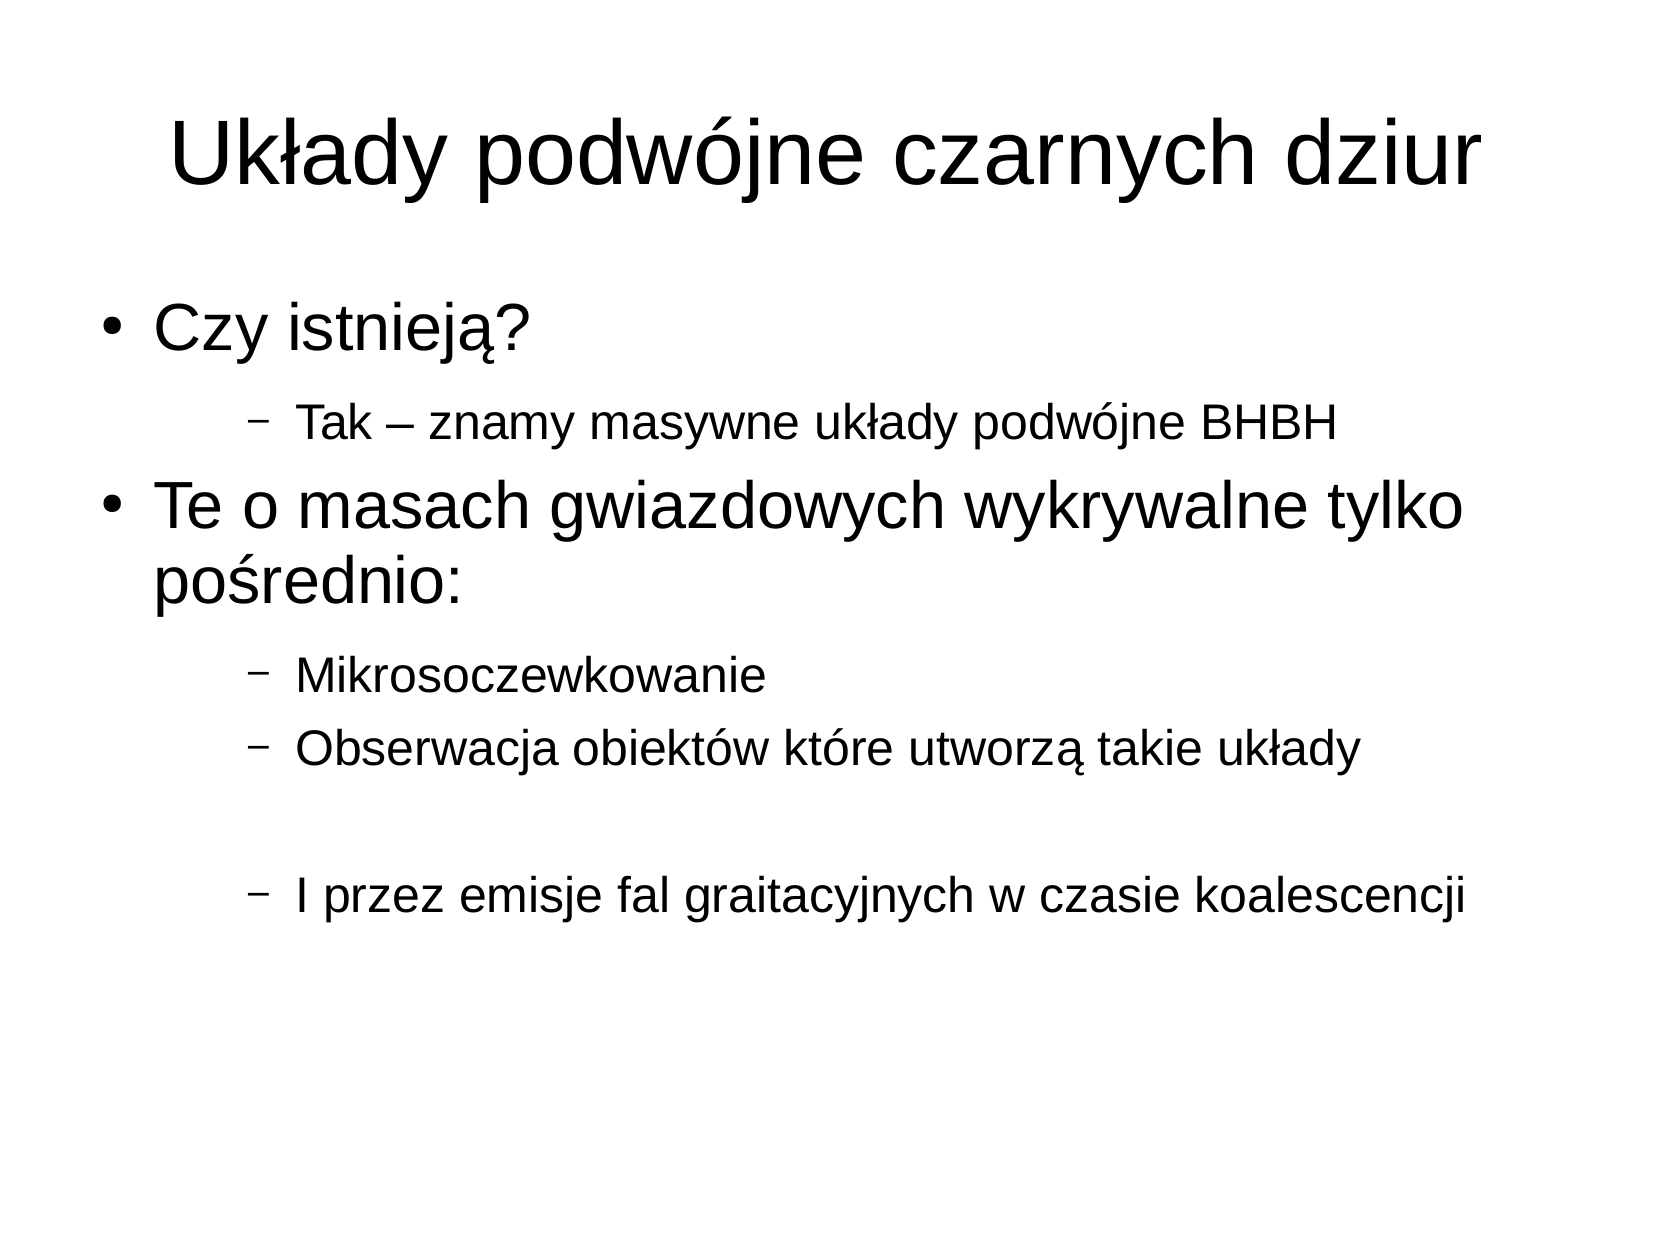

# Układy podwójne czarnych dziur
Czy istnieją?
Tak – znamy masywne układy podwójne BHBH
Te o masach gwiazdowych wykrywalne tylko pośrednio:
Mikrosoczewkowanie
Obserwacja obiektów które utworzą takie układy
I przez emisje fal graitacyjnych w czasie koalescencji